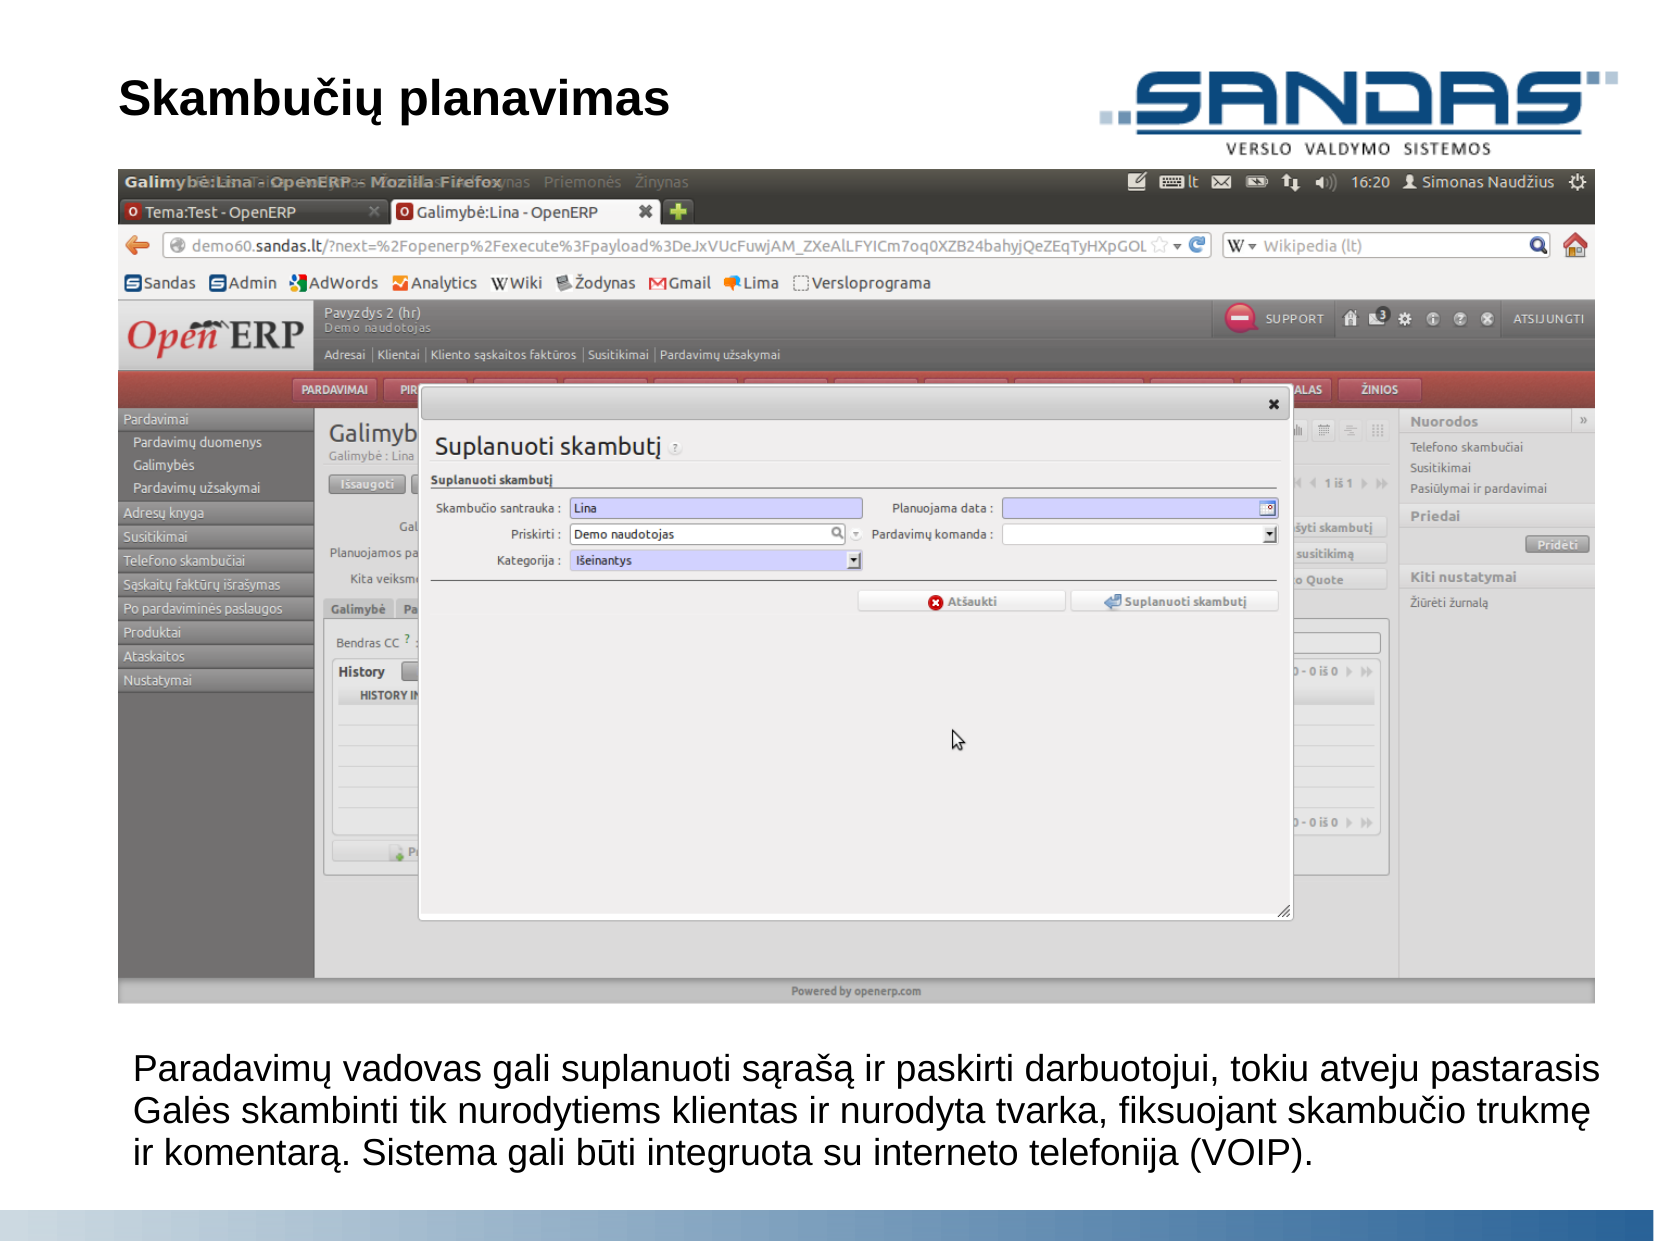

# Skambučių planavimas
Paradavimų vadovas gali suplanuoti sąrašą ir paskirti darbuotojui, tokiu atveju pastarasis
Galės skambinti tik nurodytiems klientas ir nurodyta tvarka, fiksuojant skambučio trukmę
ir komentarą. Sistema gali būti integruota su interneto telefonija (VOIP).